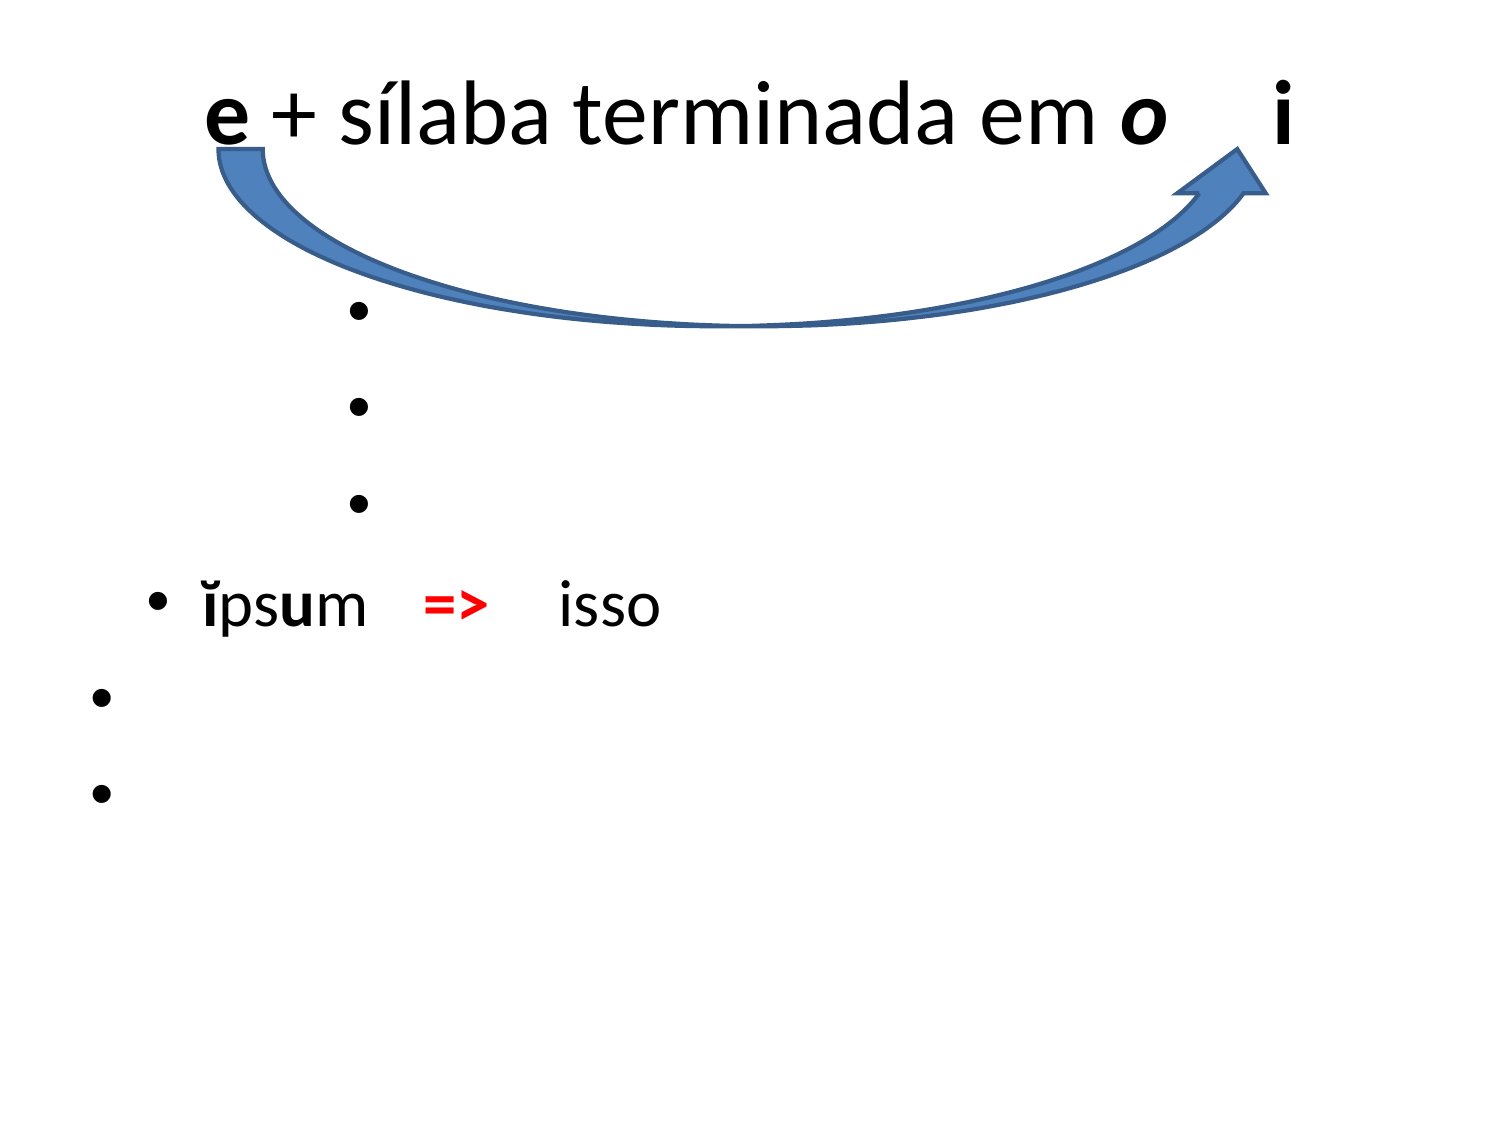

# ẹ + sílaba terminada em o i
ĭpsum	 => 	isso